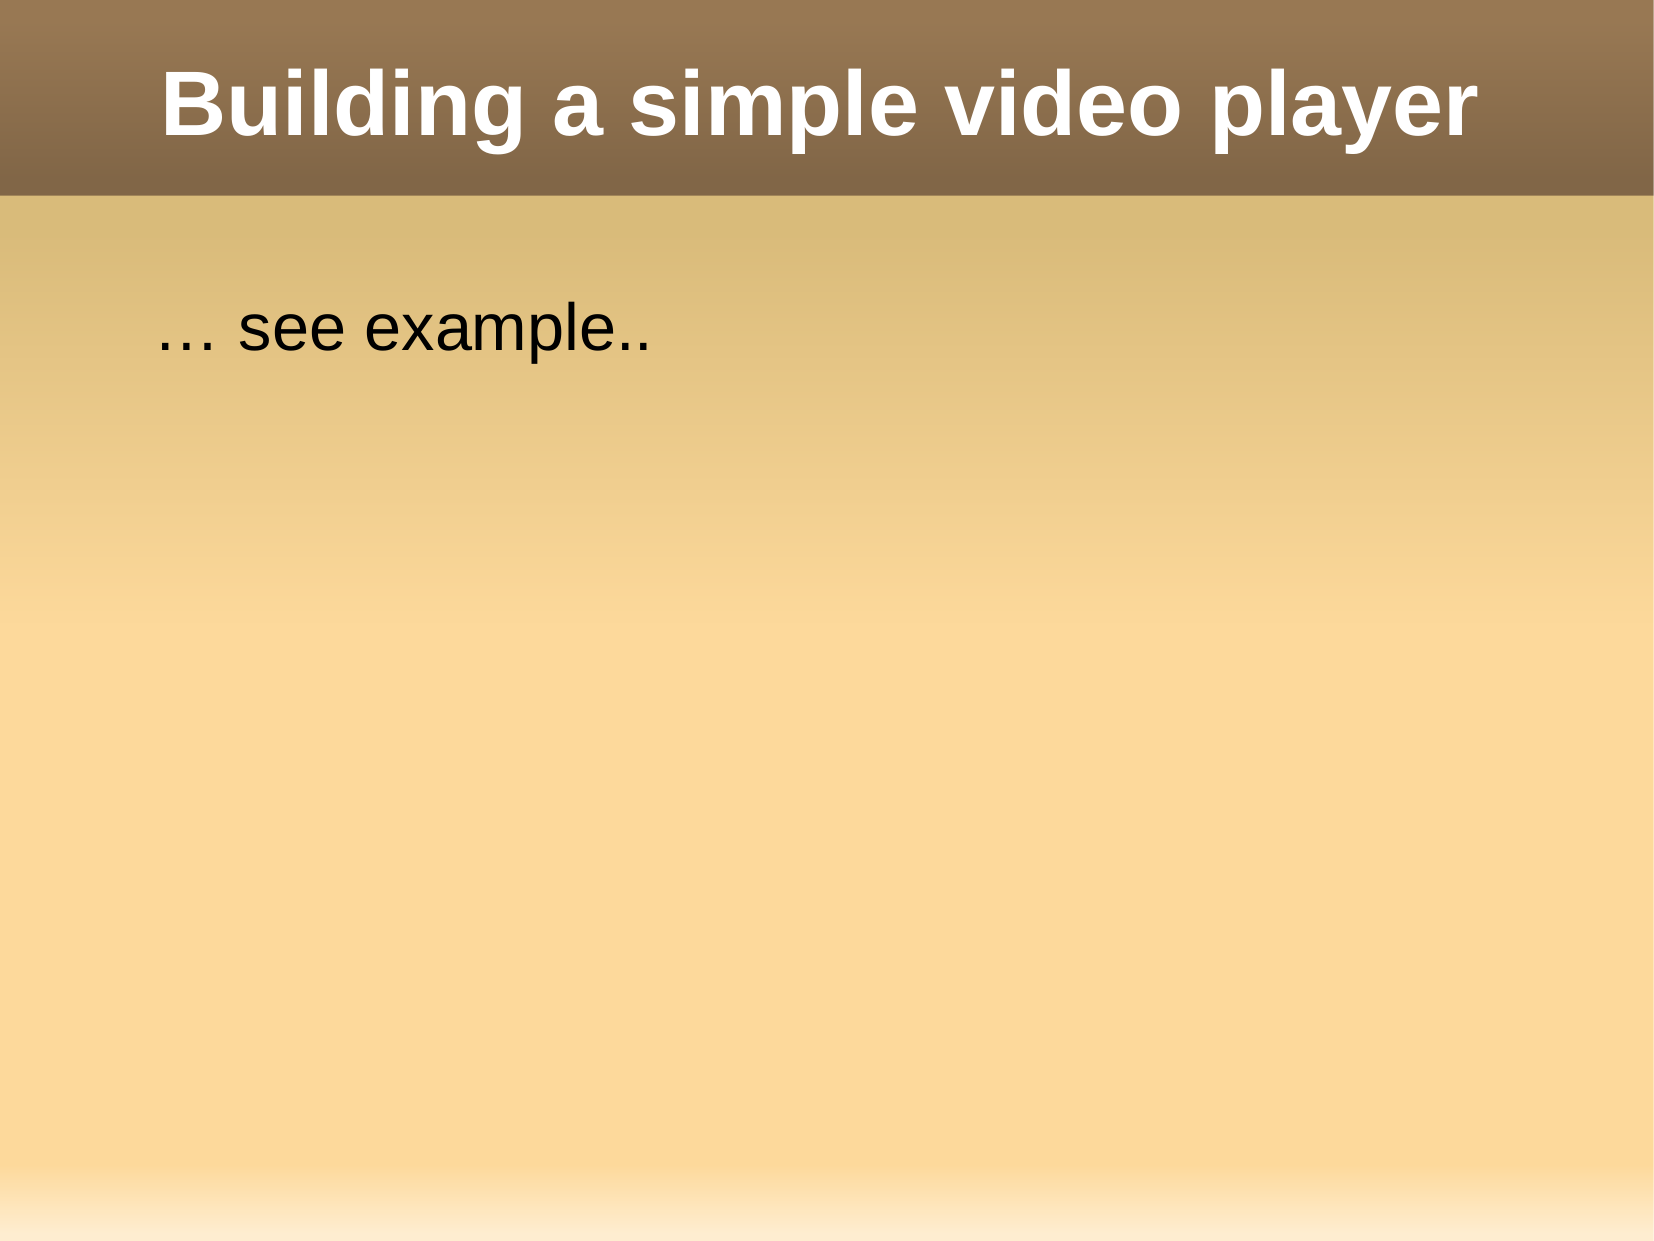

# Building a simple video player
… see example..